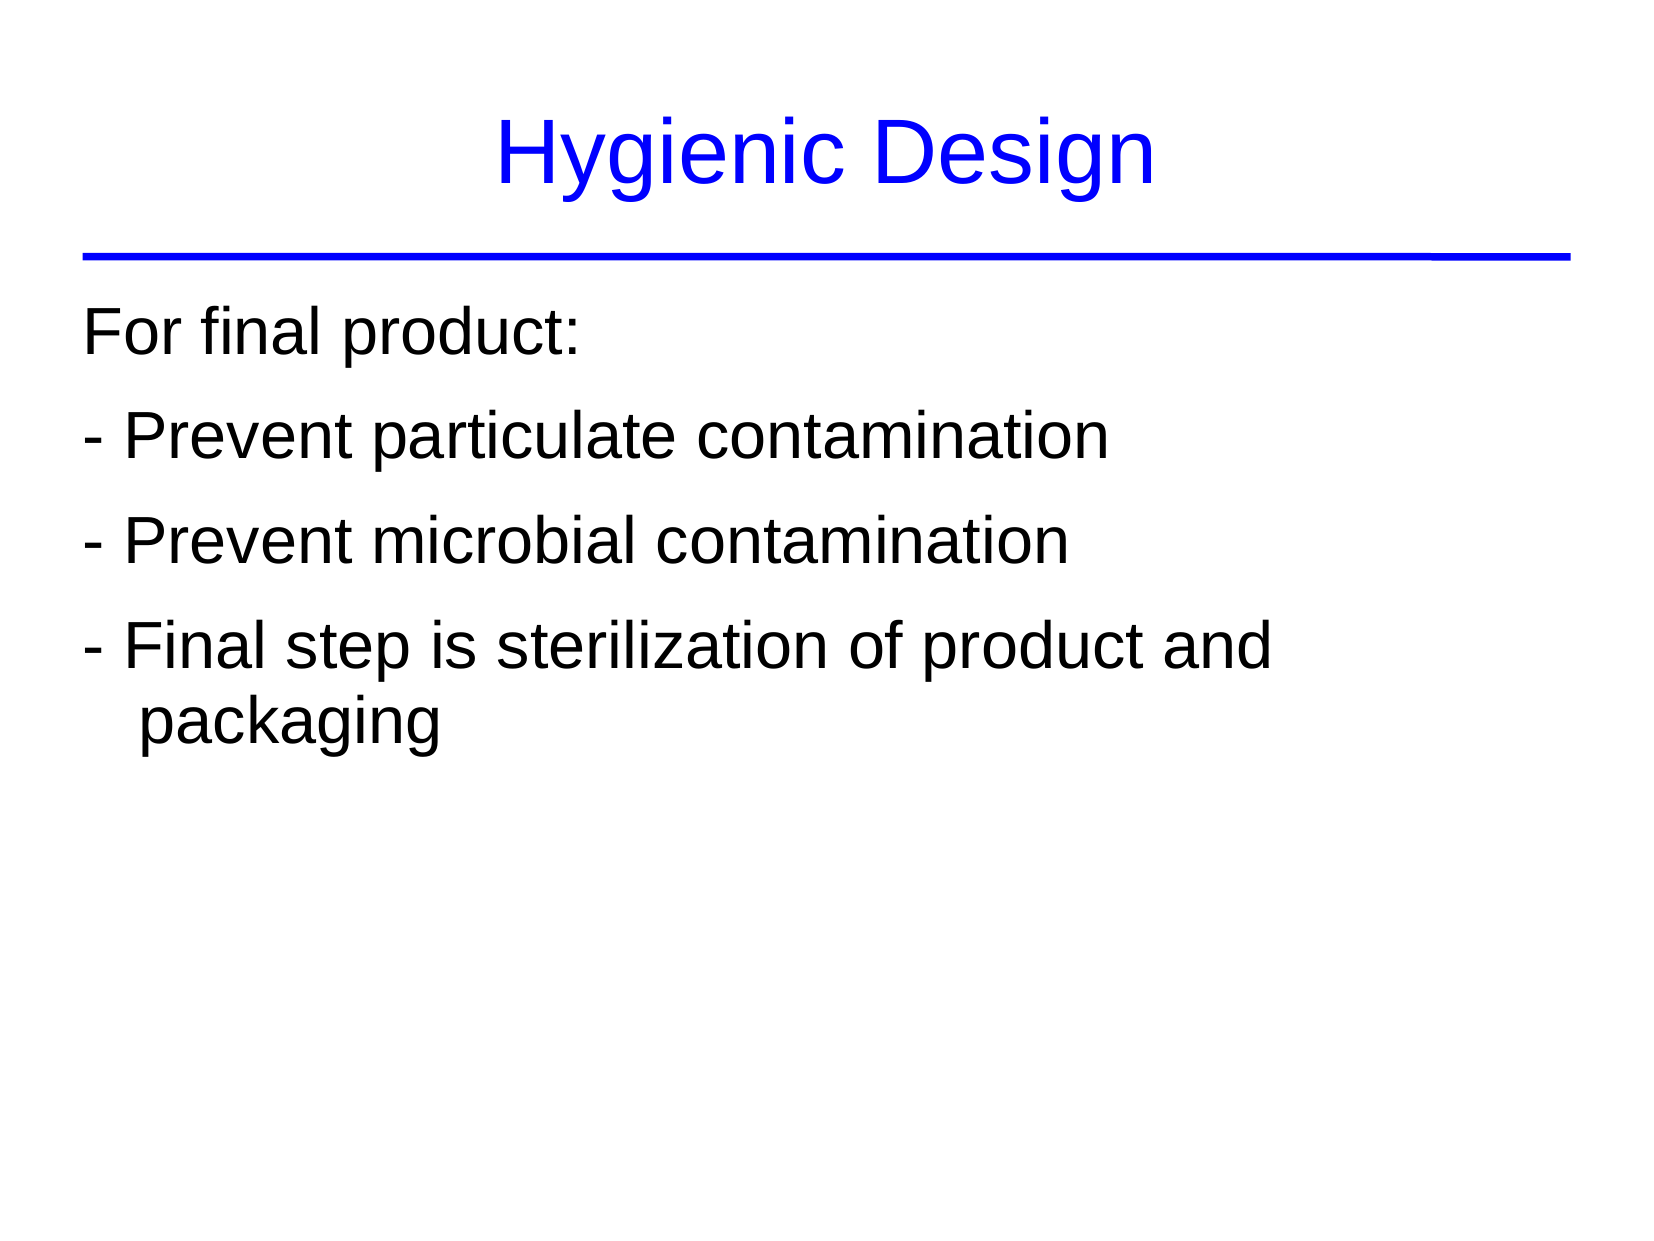

# Hygienic Design
For final product:
- Prevent particulate contamination
- Prevent microbial contamination
- Final step is sterilization of product and packaging